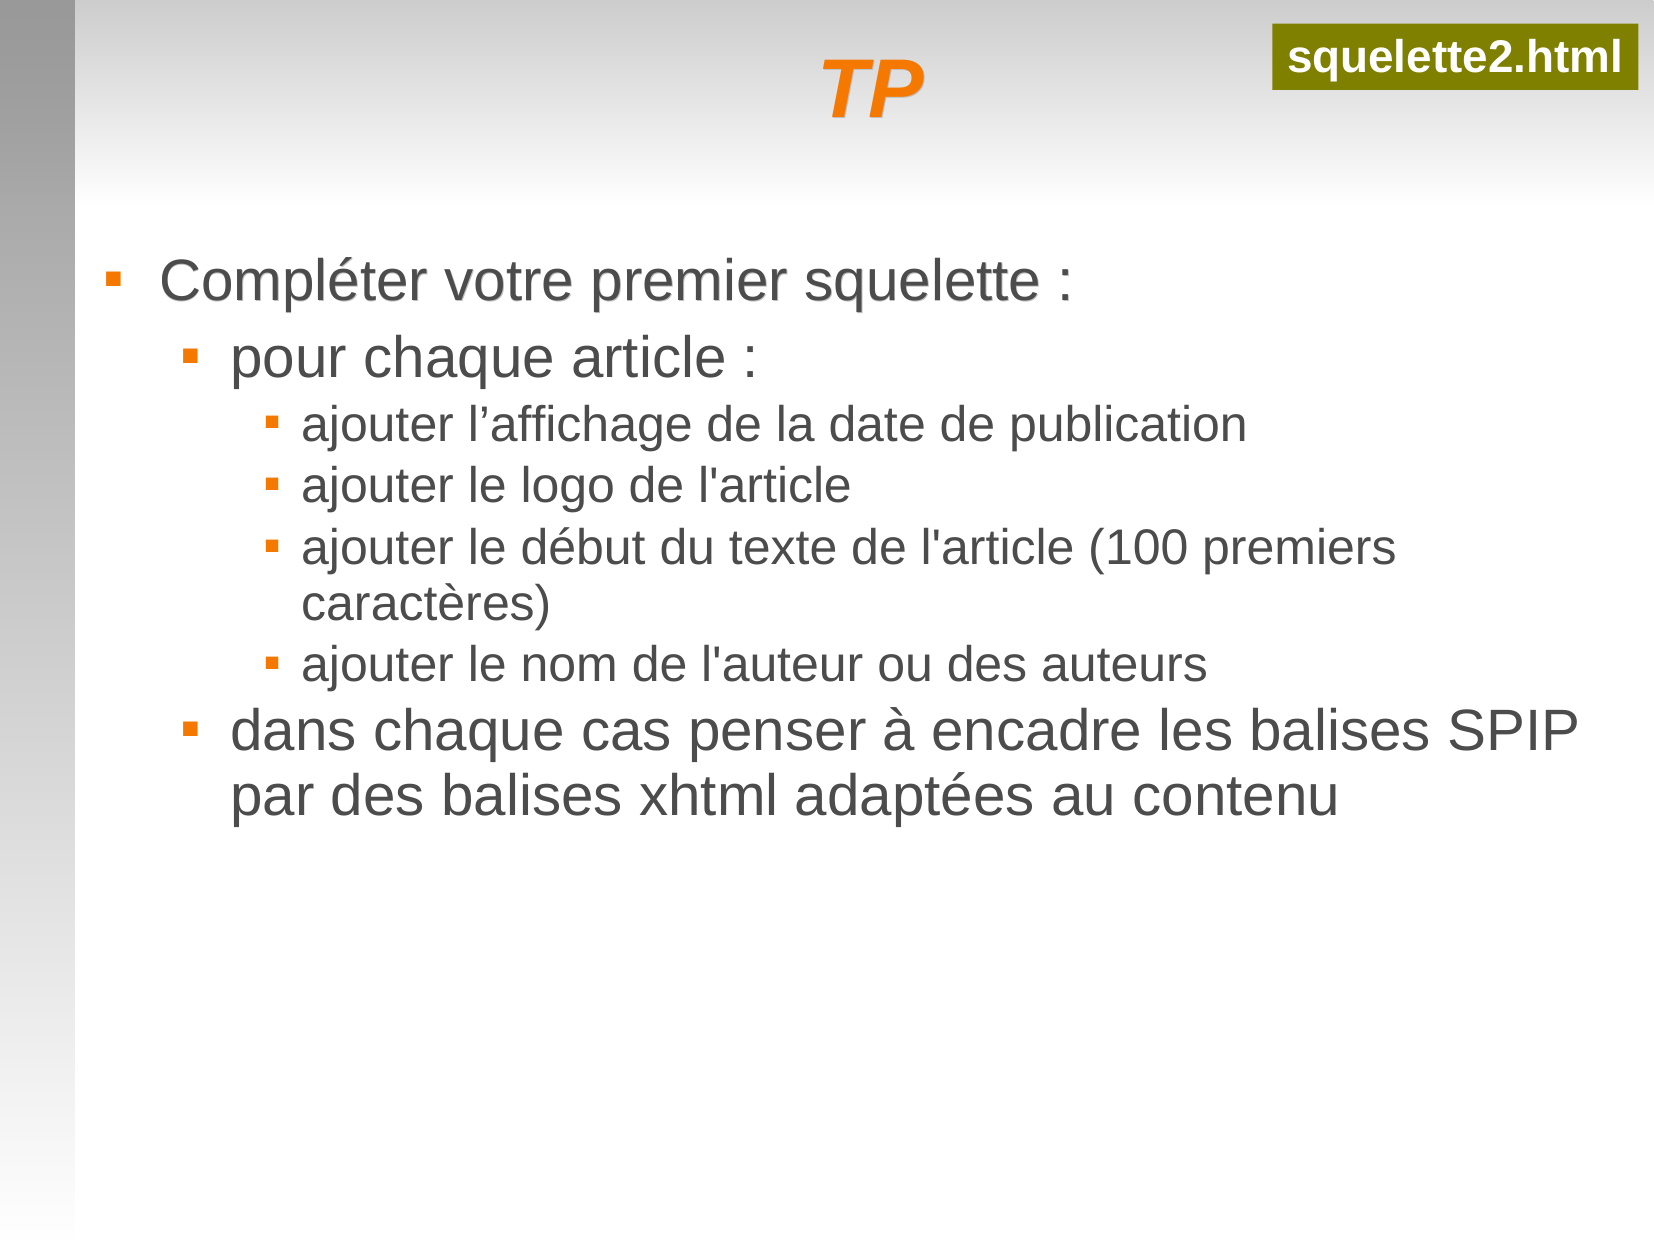

# TP
squelette2.html
Compléter votre premier squelette :
pour chaque article :
ajouter l’affichage de la date de publication
ajouter le logo de l'article
ajouter le début du texte de l'article (100 premiers caractères)
ajouter le nom de l'auteur ou des auteurs
dans chaque cas penser à encadre les balises SPIP par des balises xhtml adaptées au contenu